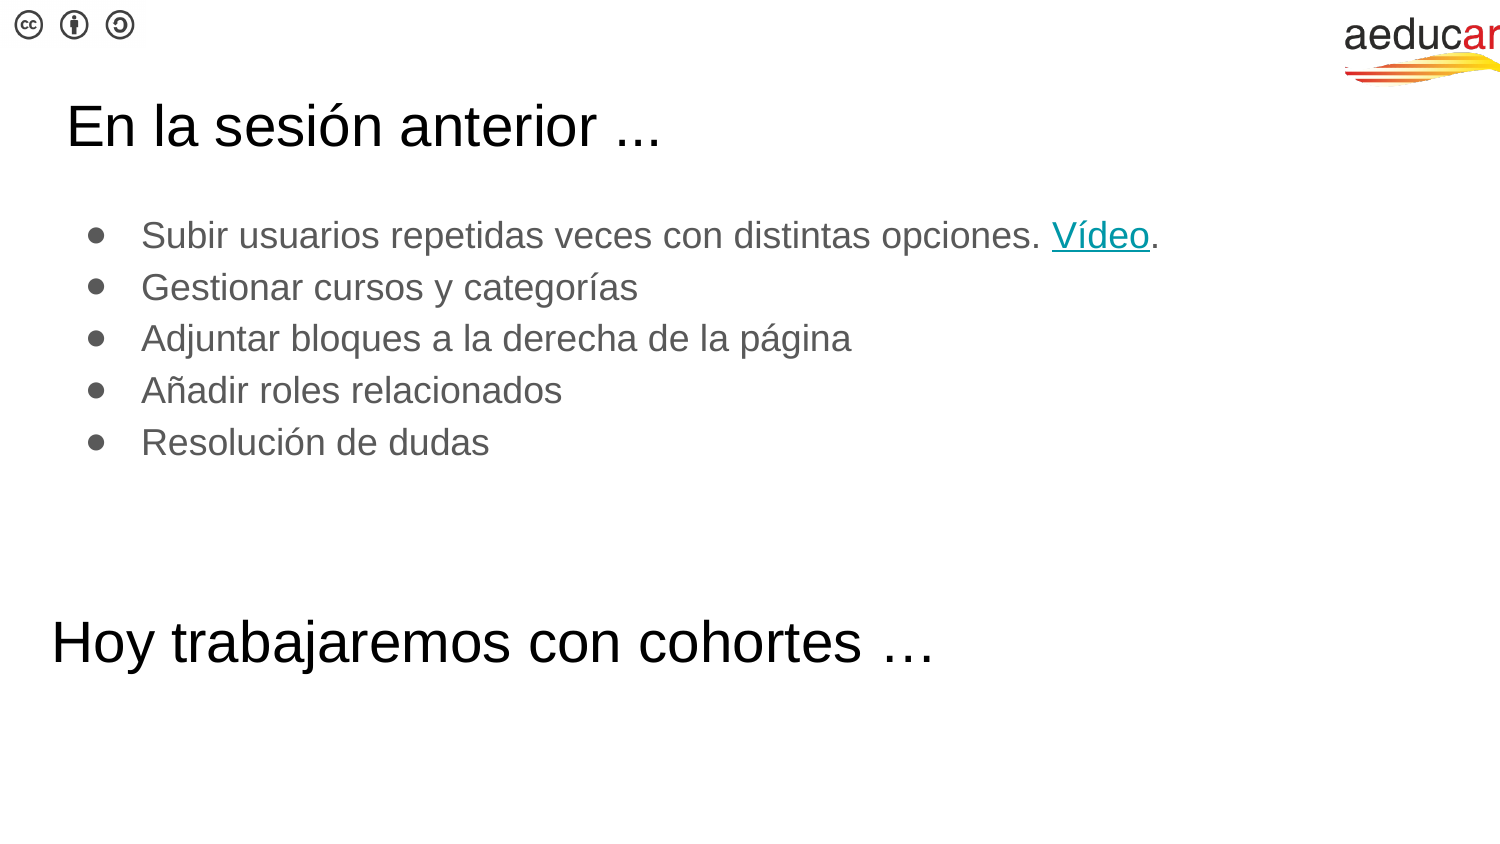

# En la sesión anterior ...
Subir usuarios repetidas veces con distintas opciones. Vídeo.
Gestionar cursos y categorías
Adjuntar bloques a la derecha de la página
Añadir roles relacionados
Resolución de dudas
Hoy trabajaremos con cohortes …